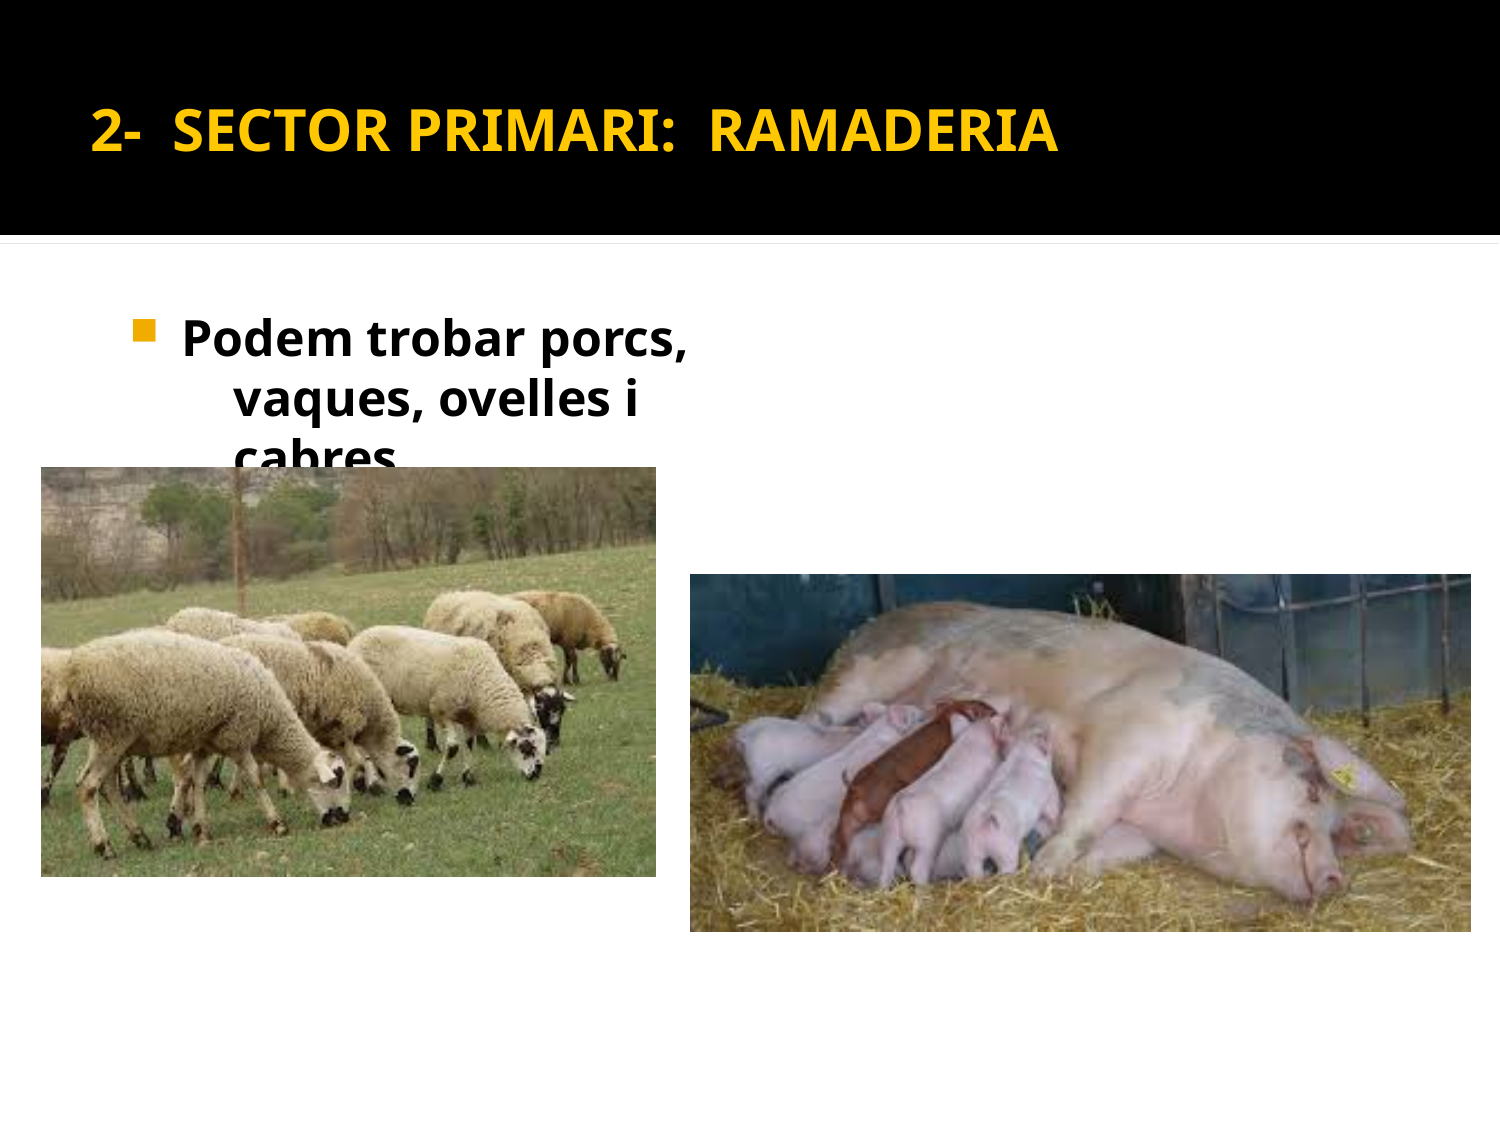

# 2- SECTOR PRIMARI: RAMADERIA
Podem trobar porcs, vaques, ovelles i cabres.